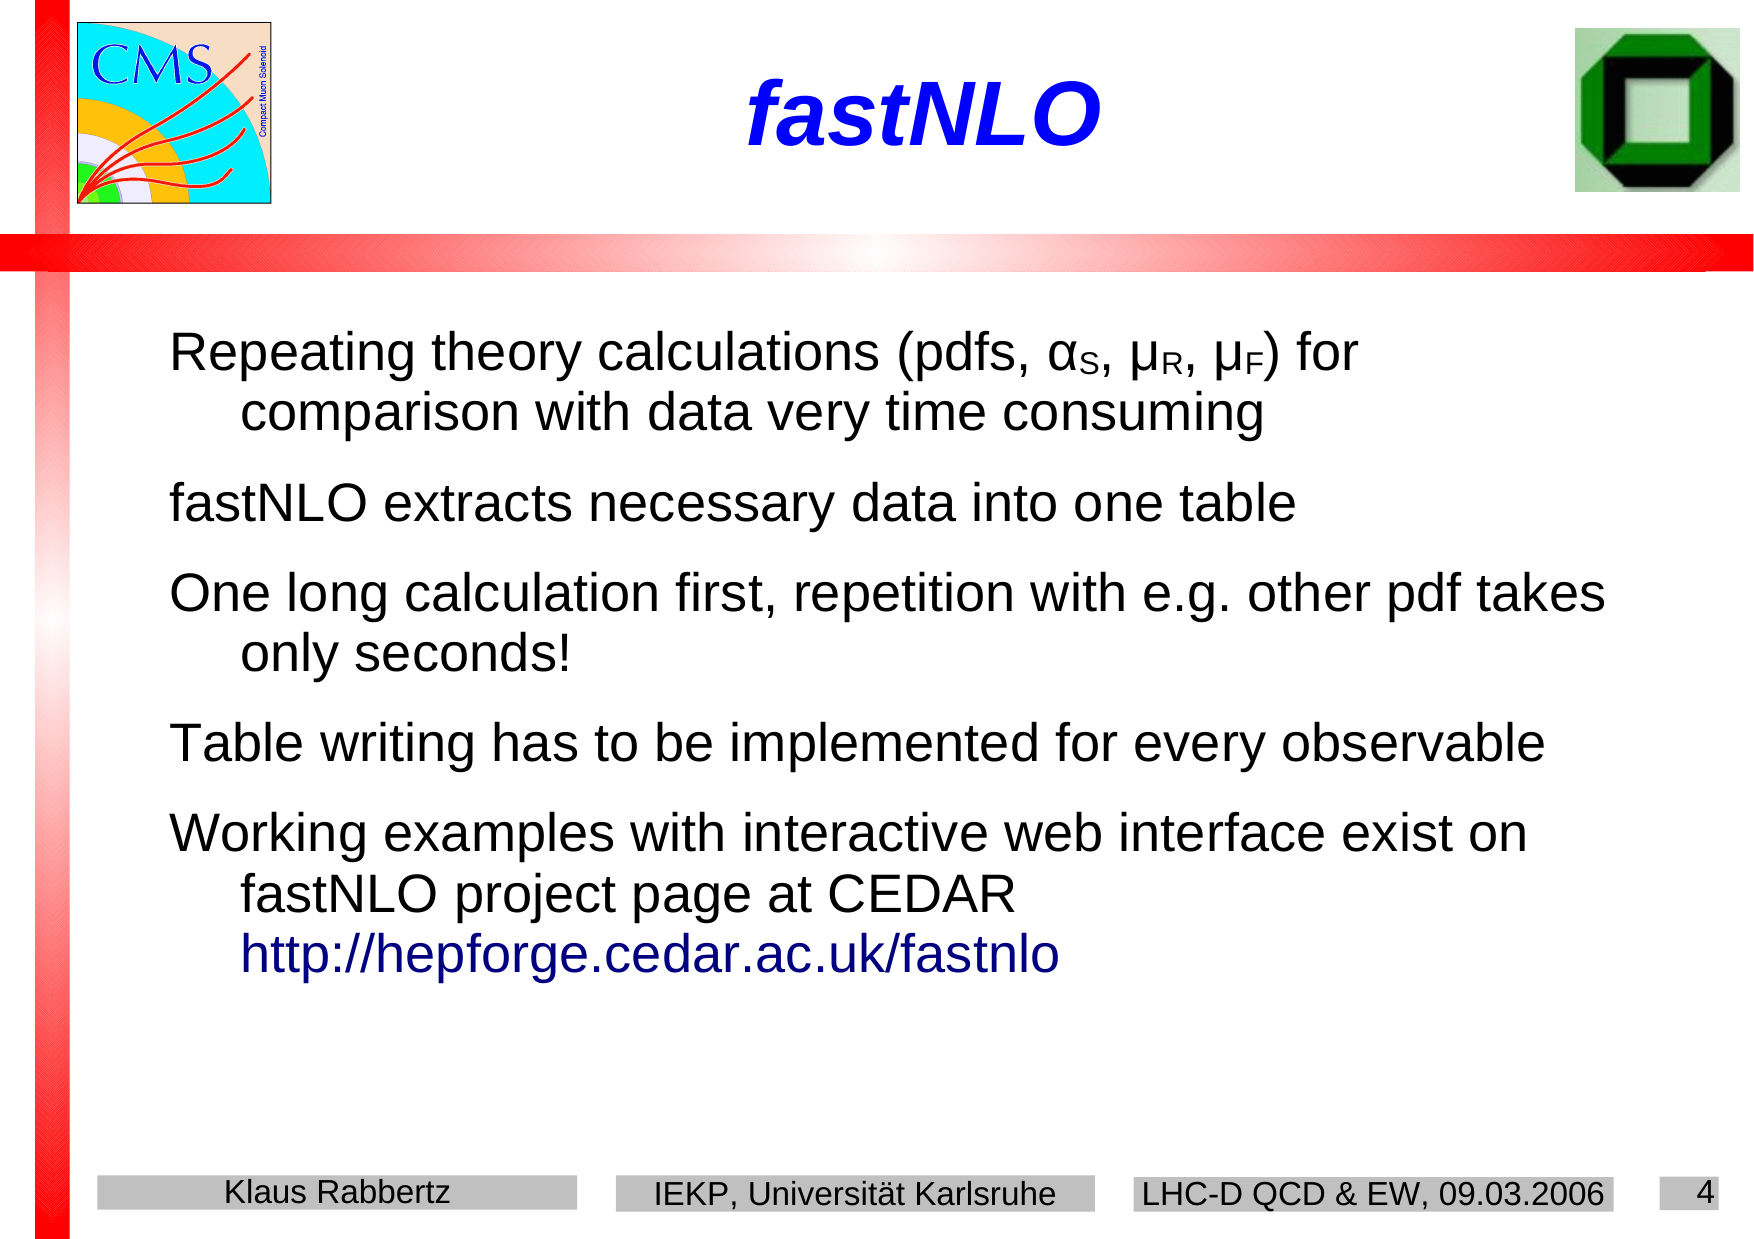

# fastNLO
Repeating theory calculations (pdfs, αS, μR, μF) for comparison with data very time consuming
fastNLO extracts necessary data into one table
One long calculation first, repetition with e.g. other pdf takes only seconds!
Table writing has to be implemented for every observable
Working examples with interactive web interface exist on fastNLO project page at CEDARhttp://hepforge.cedar.ac.uk/fastnlo